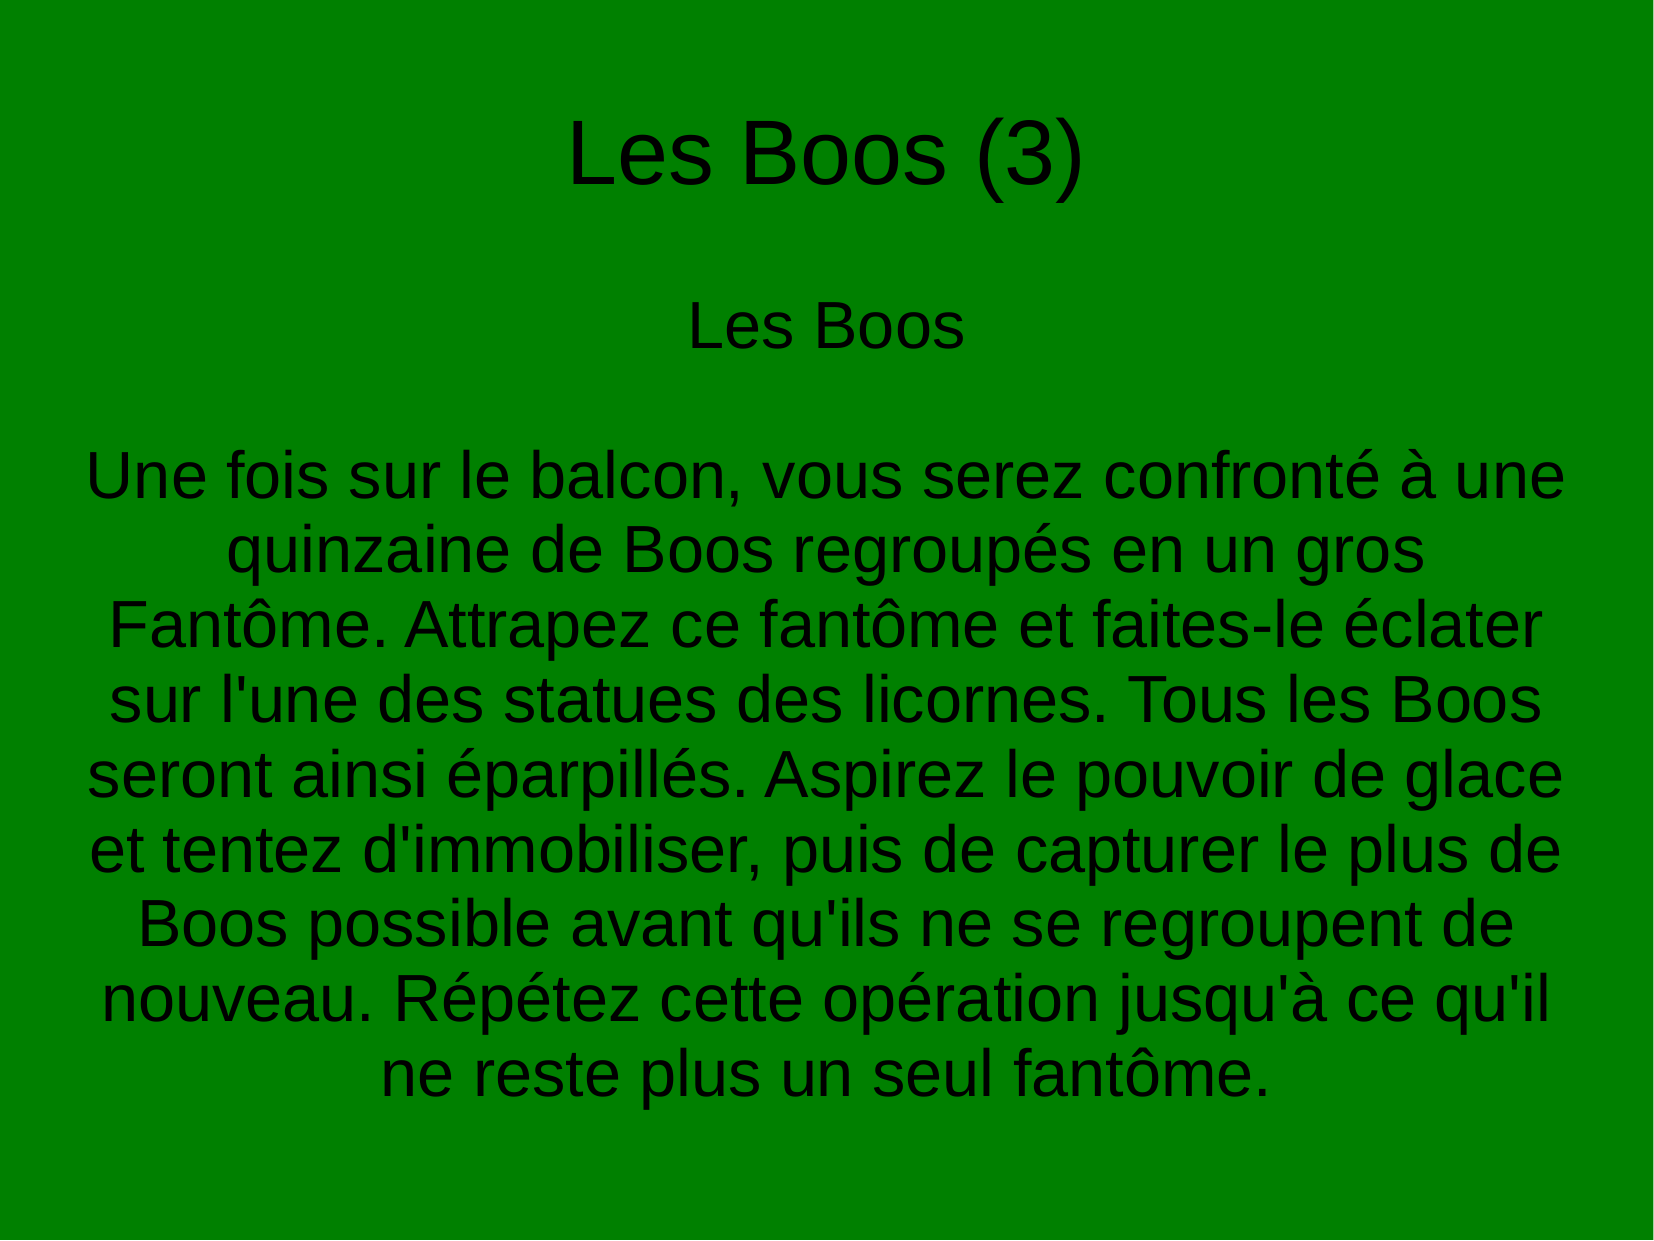

# Les Boos (3)
Les Boos
Une fois sur le balcon, vous serez confronté à une quinzaine de Boos regroupés en un gros Fantôme. Attrapez ce fantôme et faites-le éclater sur l'une des statues des licornes. Tous les Boos seront ainsi éparpillés. Aspirez le pouvoir de glace et tentez d'immobiliser, puis de capturer le plus de Boos possible avant qu'ils ne se regroupent de nouveau. Répétez cette opération jusqu'à ce qu'il ne reste plus un seul fantôme.